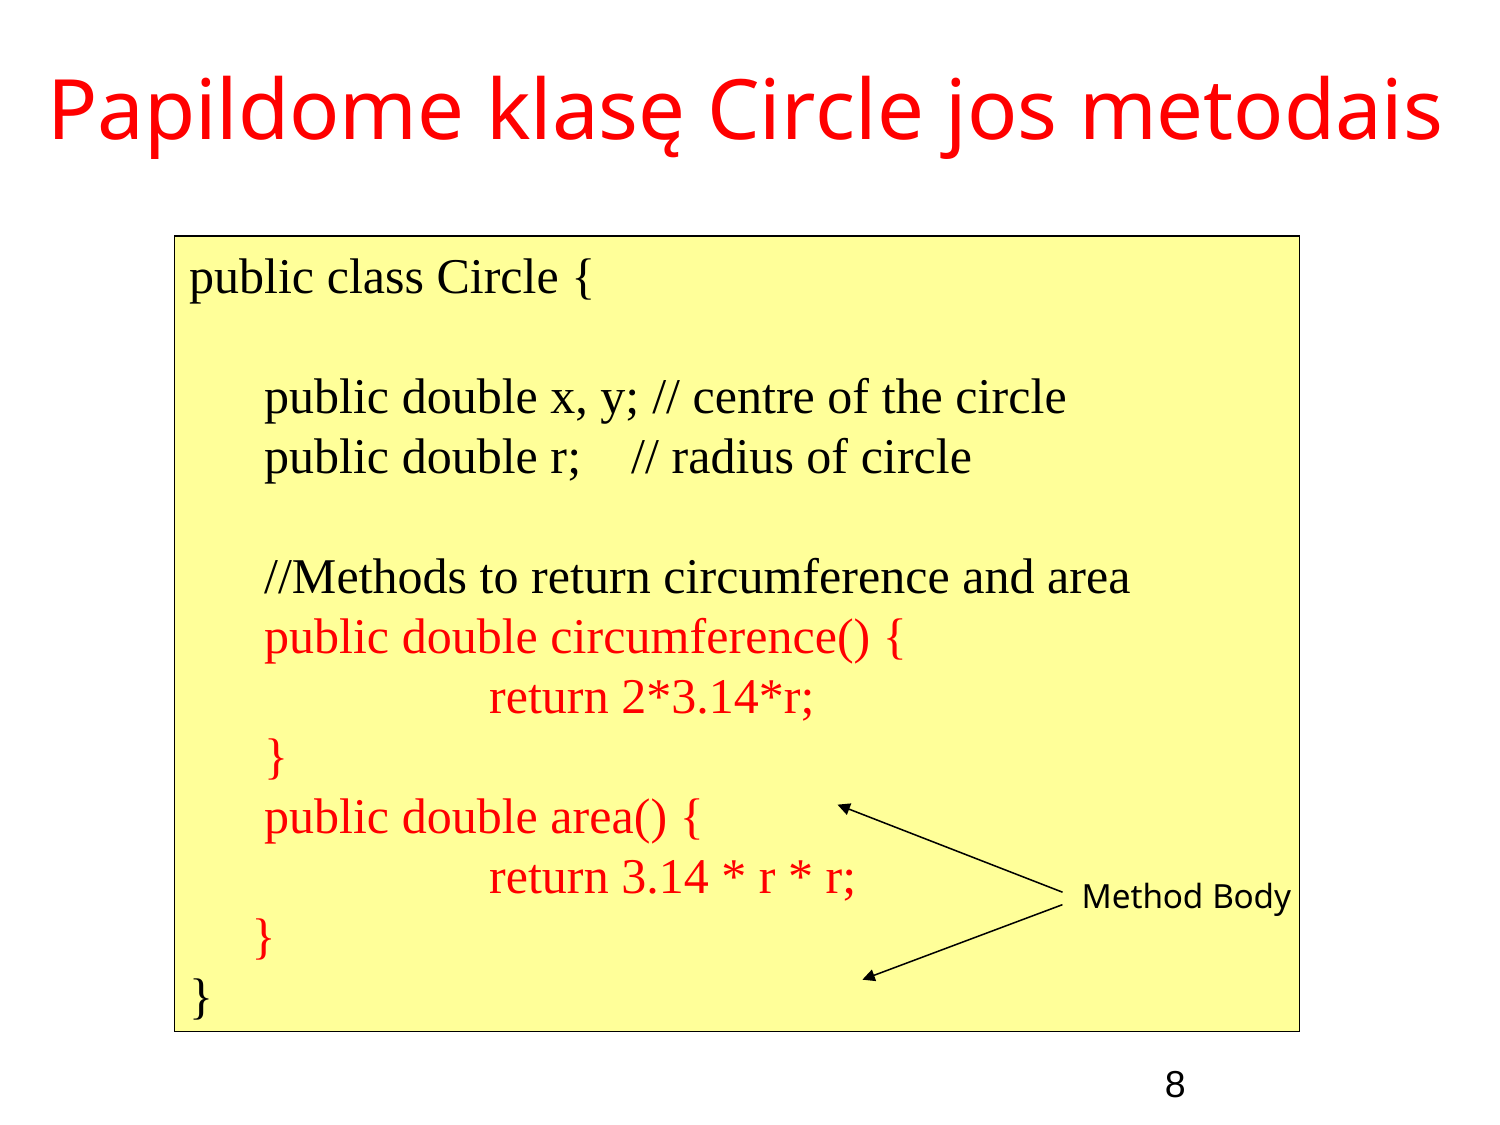

# Papildome klasę Circle jos metodais
public class Circle {
 public double x, y; // centre of the circle
 public double r; // radius of circle
 //Methods to return circumference and area
 public double circumference() {
		return 2*3.14*r;
 }
 public double area() {
		return 3.14 * r * r;
 }
}
Method Body
8